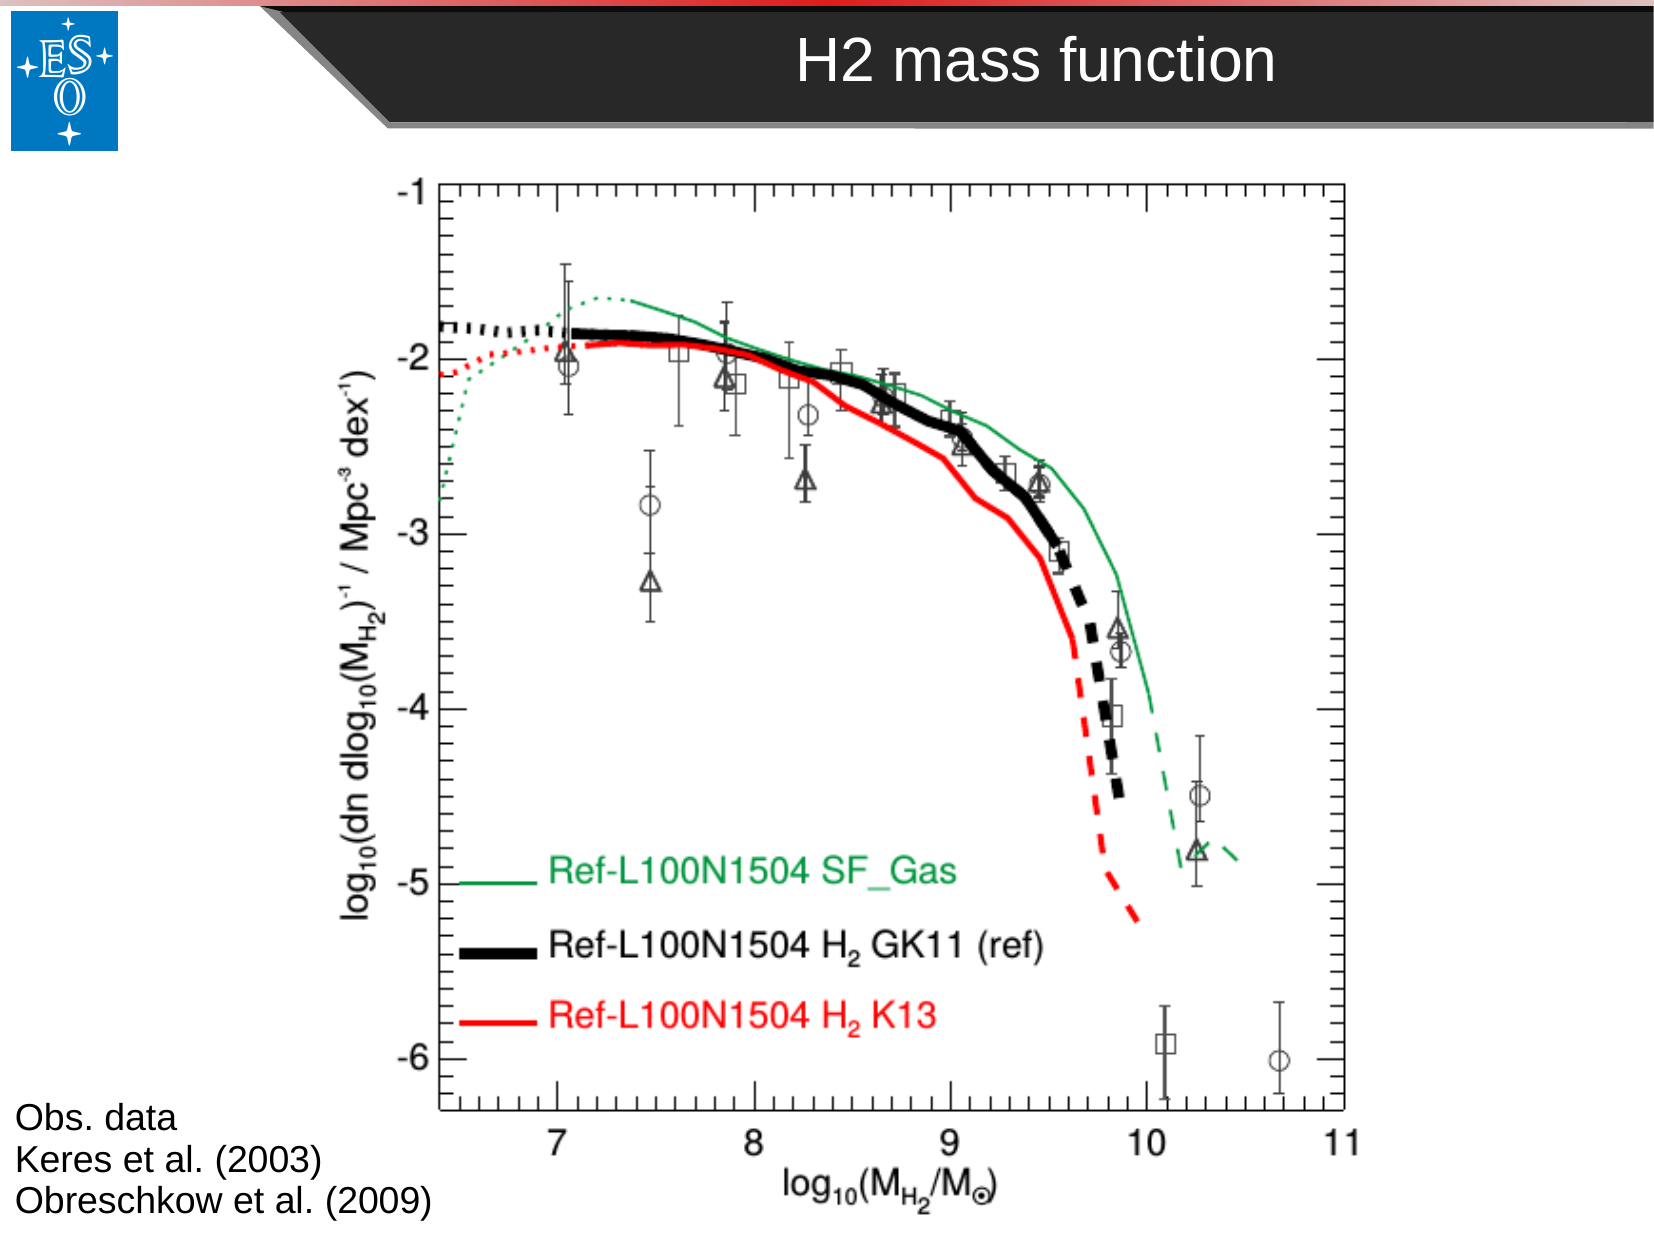

# H2 mass function
Obs. data
Keres et al. (2003)
Obreschkow et al. (2009)